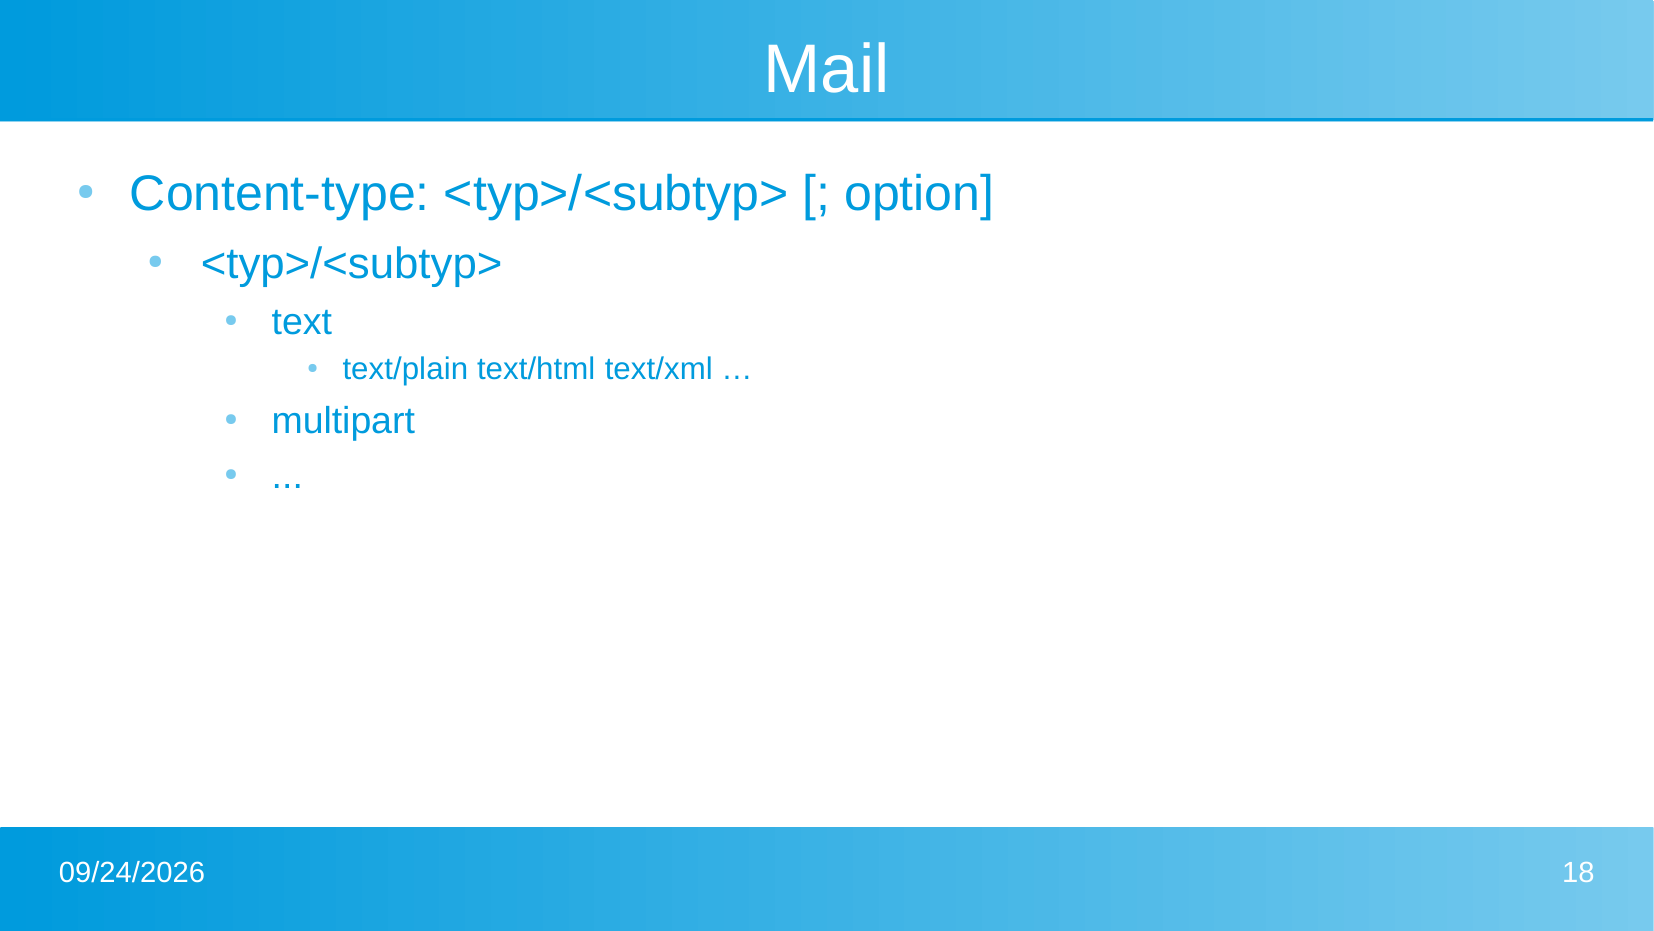

# Mail
Content-type: <typ>/<subtyp> [; option]
<typ>/<subtyp>
text
text/plain text/html text/xml …
multipart
...
18